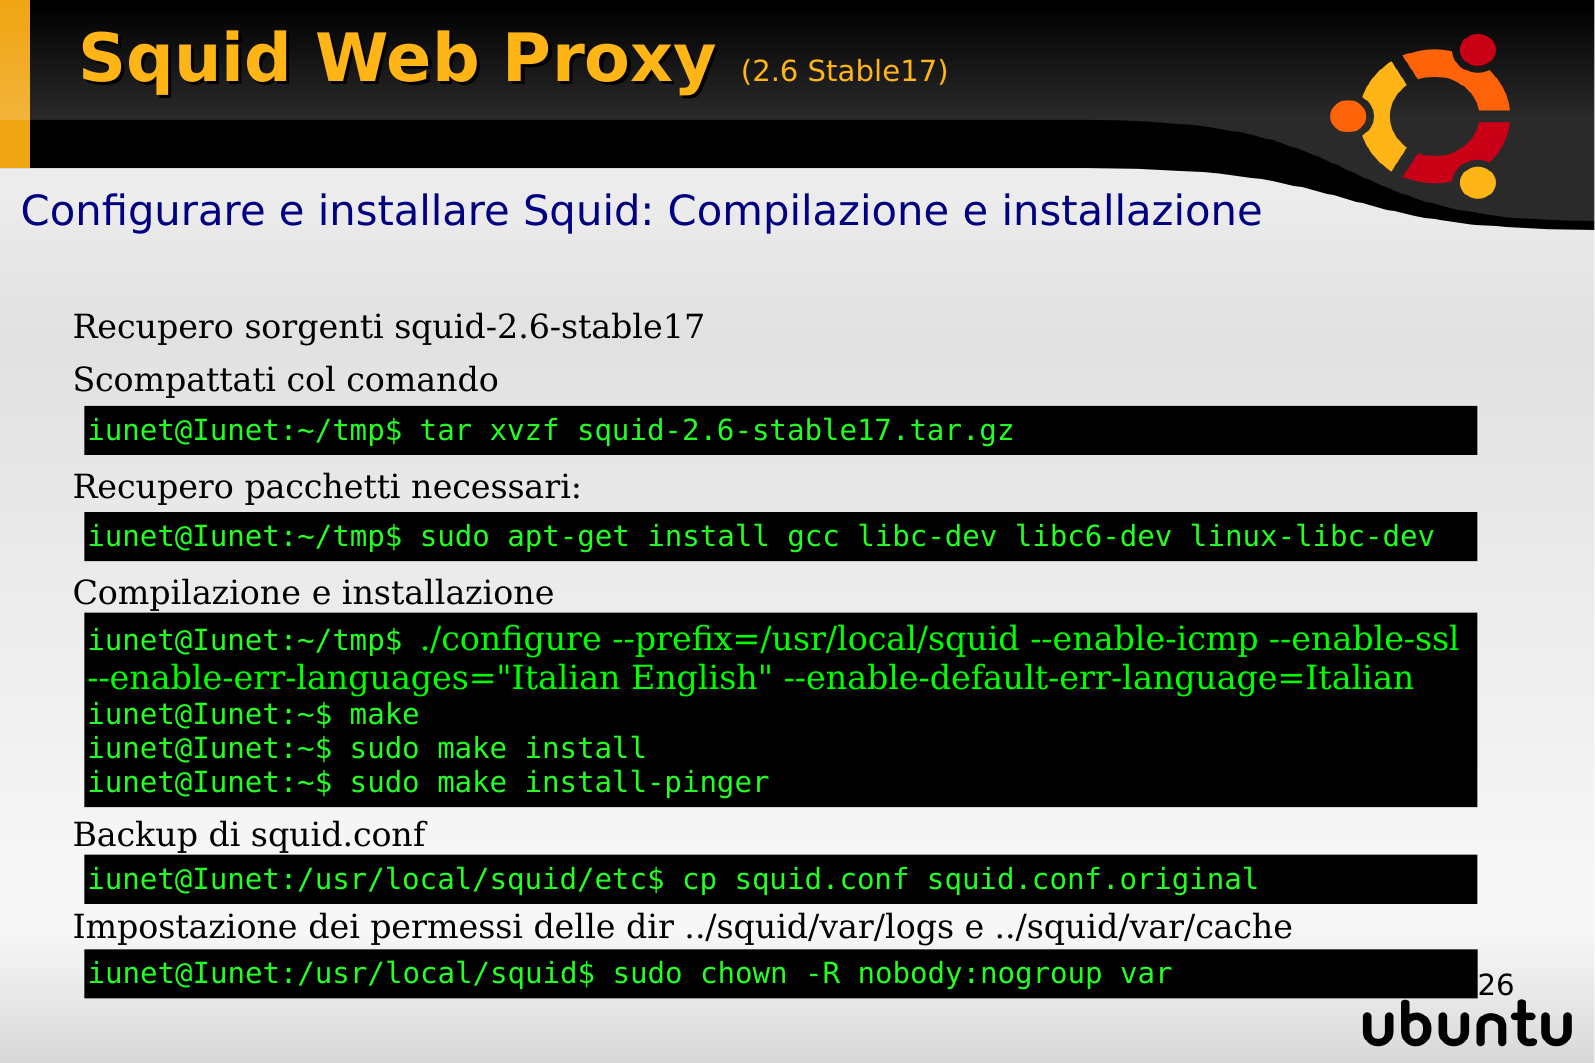

Squid Web Proxy (2.6 Stable17)
Configurare e installare Squid: Compilazione e installazione
 Recupero sorgenti squid-2.6-stable17
 Scompattati col comando
 Recupero pacchetti necessari:
 Compilazione e installazione
 Backup di squid.conf
 Impostazione dei permessi delle dir ../squid/var/logs e ../squid/var/cache
iunet@Iunet:~/tmp$ tar xvzf squid-2.6-stable17.tar.gz
iunet@Iunet:~/tmp$ sudo apt-get install gcc libc-dev libc6-dev linux-libc-dev
iunet@Iunet:~/tmp$ ./configure --prefix=/usr/local/squid --enable-icmp --enable-ssl --enable-err-languages="Italian English" --enable-default-err-language=Italian
iunet@Iunet:~$ make
iunet@Iunet:~$ sudo make install
iunet@Iunet:~$ sudo make install-pinger
iunet@Iunet:/usr/local/squid/etc$ cp squid.conf squid.conf.original
iunet@Iunet:/usr/local/squid$ sudo chown -R nobody:nogroup var
26